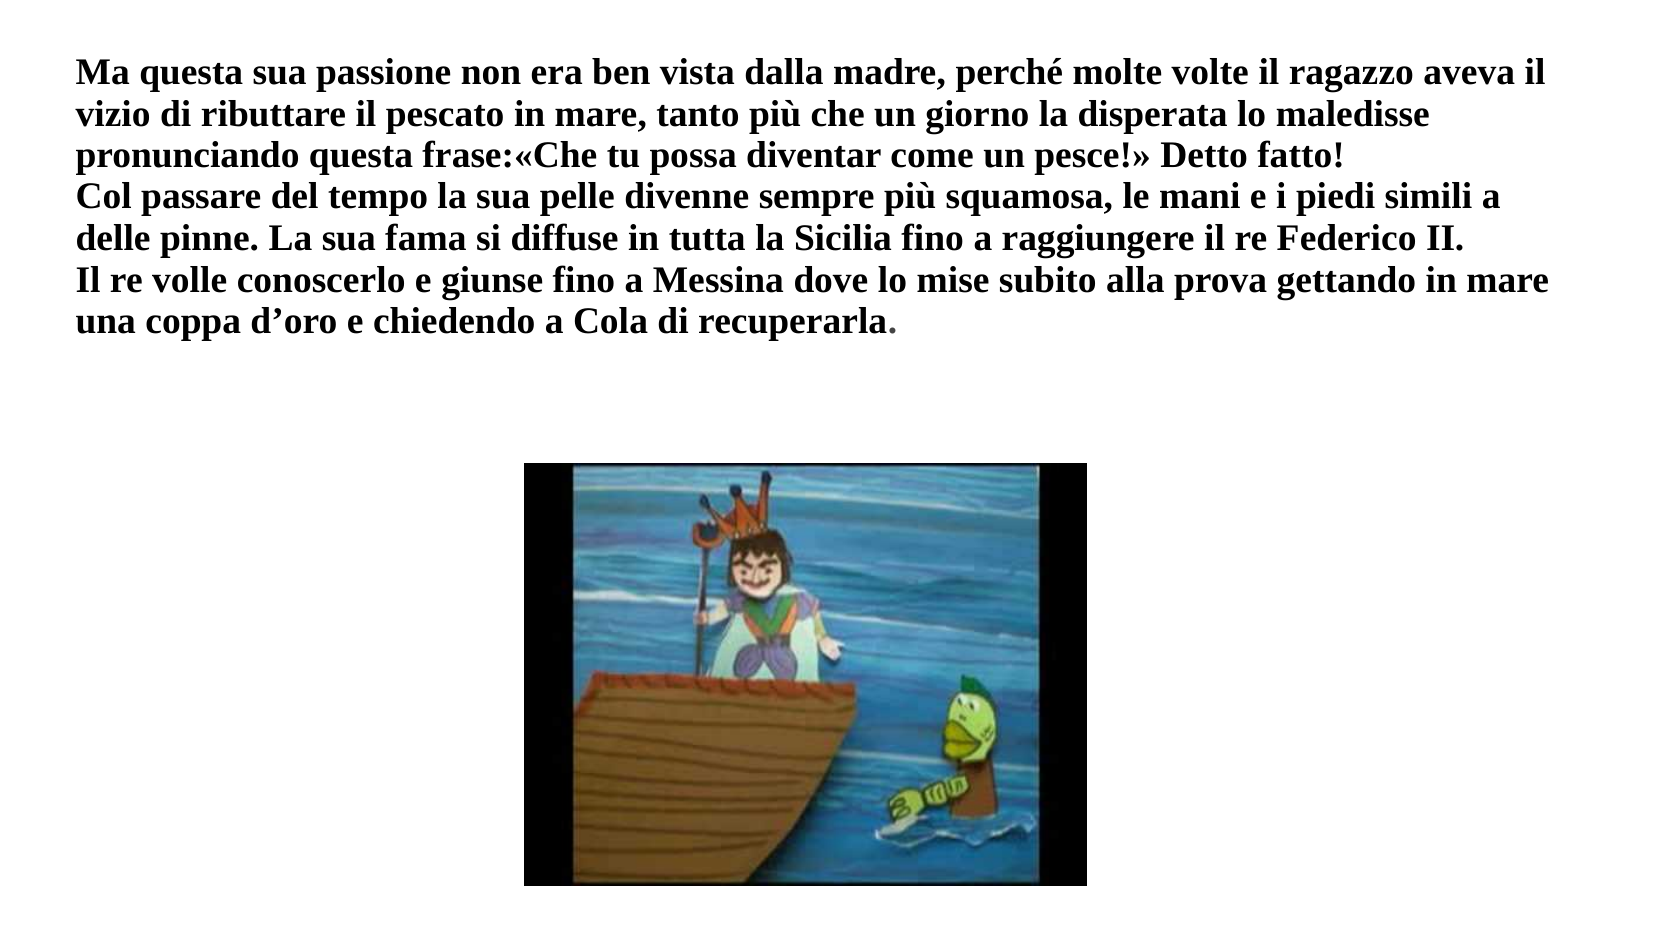

# Ma questa sua passione non era ben vista dalla madre, perché molte volte il ragazzo aveva il vizio di ributtare il pescato in mare, tanto più che un giorno la disperata lo maledisse pronunciando questa frase:«Che tu possa diventar come un pesce!» Detto fatto!
Col passare del tempo la sua pelle divenne sempre più squamosa, le mani e i piedi simili a delle pinne. La sua fama si diffuse in tutta la Sicilia fino a raggiungere il re Federico II.
Il re volle conoscerlo e giunse fino a Messina dove lo mise subito alla prova gettando in mare una coppa d’oro e chiedendo a Cola di recuperarla.